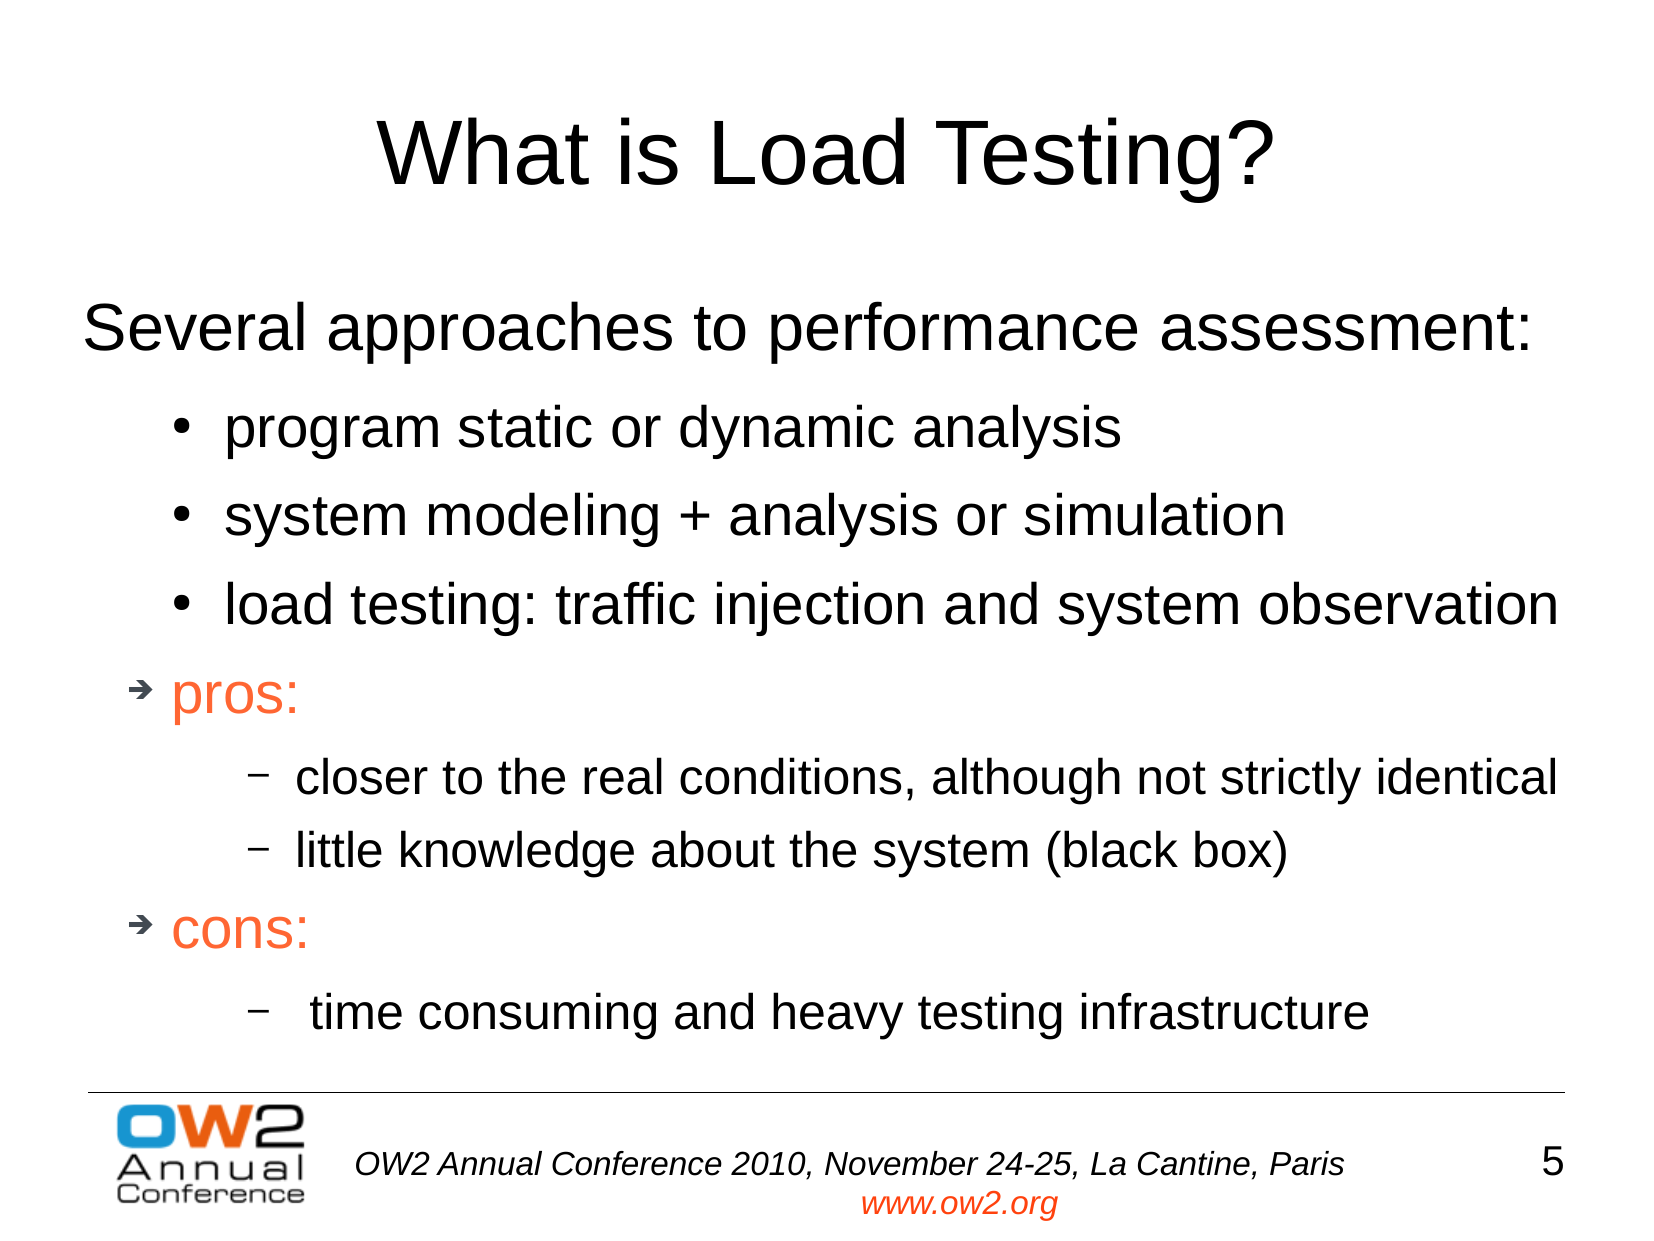

# What is Load Testing?
Several approaches to performance assessment:
program static or dynamic analysis
system modeling + analysis or simulation
load testing: traffic injection and system observation
 pros:
closer to the real conditions, although not strictly identical
little knowledge about the system (black box)
 cons:
 time consuming and heavy testing infrastructure